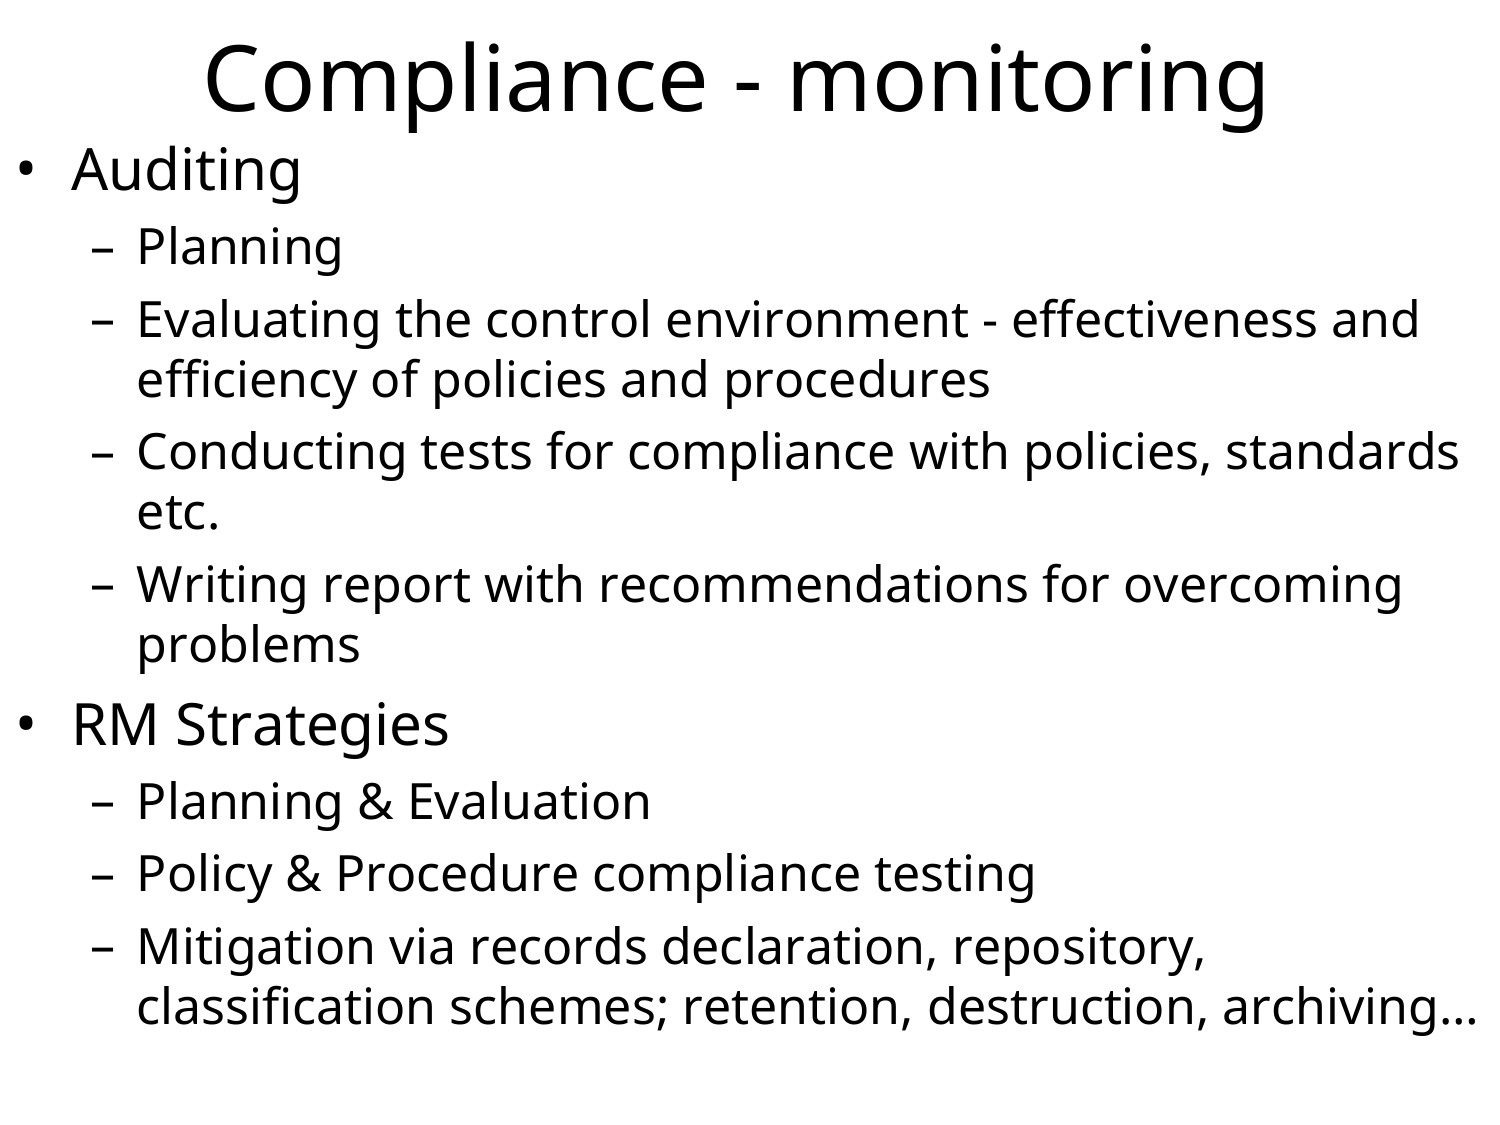

# Compliance - monitoring
Auditing
Planning
Evaluating the control environment - effectiveness and efficiency of policies and procedures
Conducting tests for compliance with policies, standards etc.
Writing report with recommendations for overcoming problems
RM Strategies
Planning & Evaluation
Policy & Procedure compliance testing
Mitigation via records declaration, repository, classification schemes; retention, destruction, archiving…